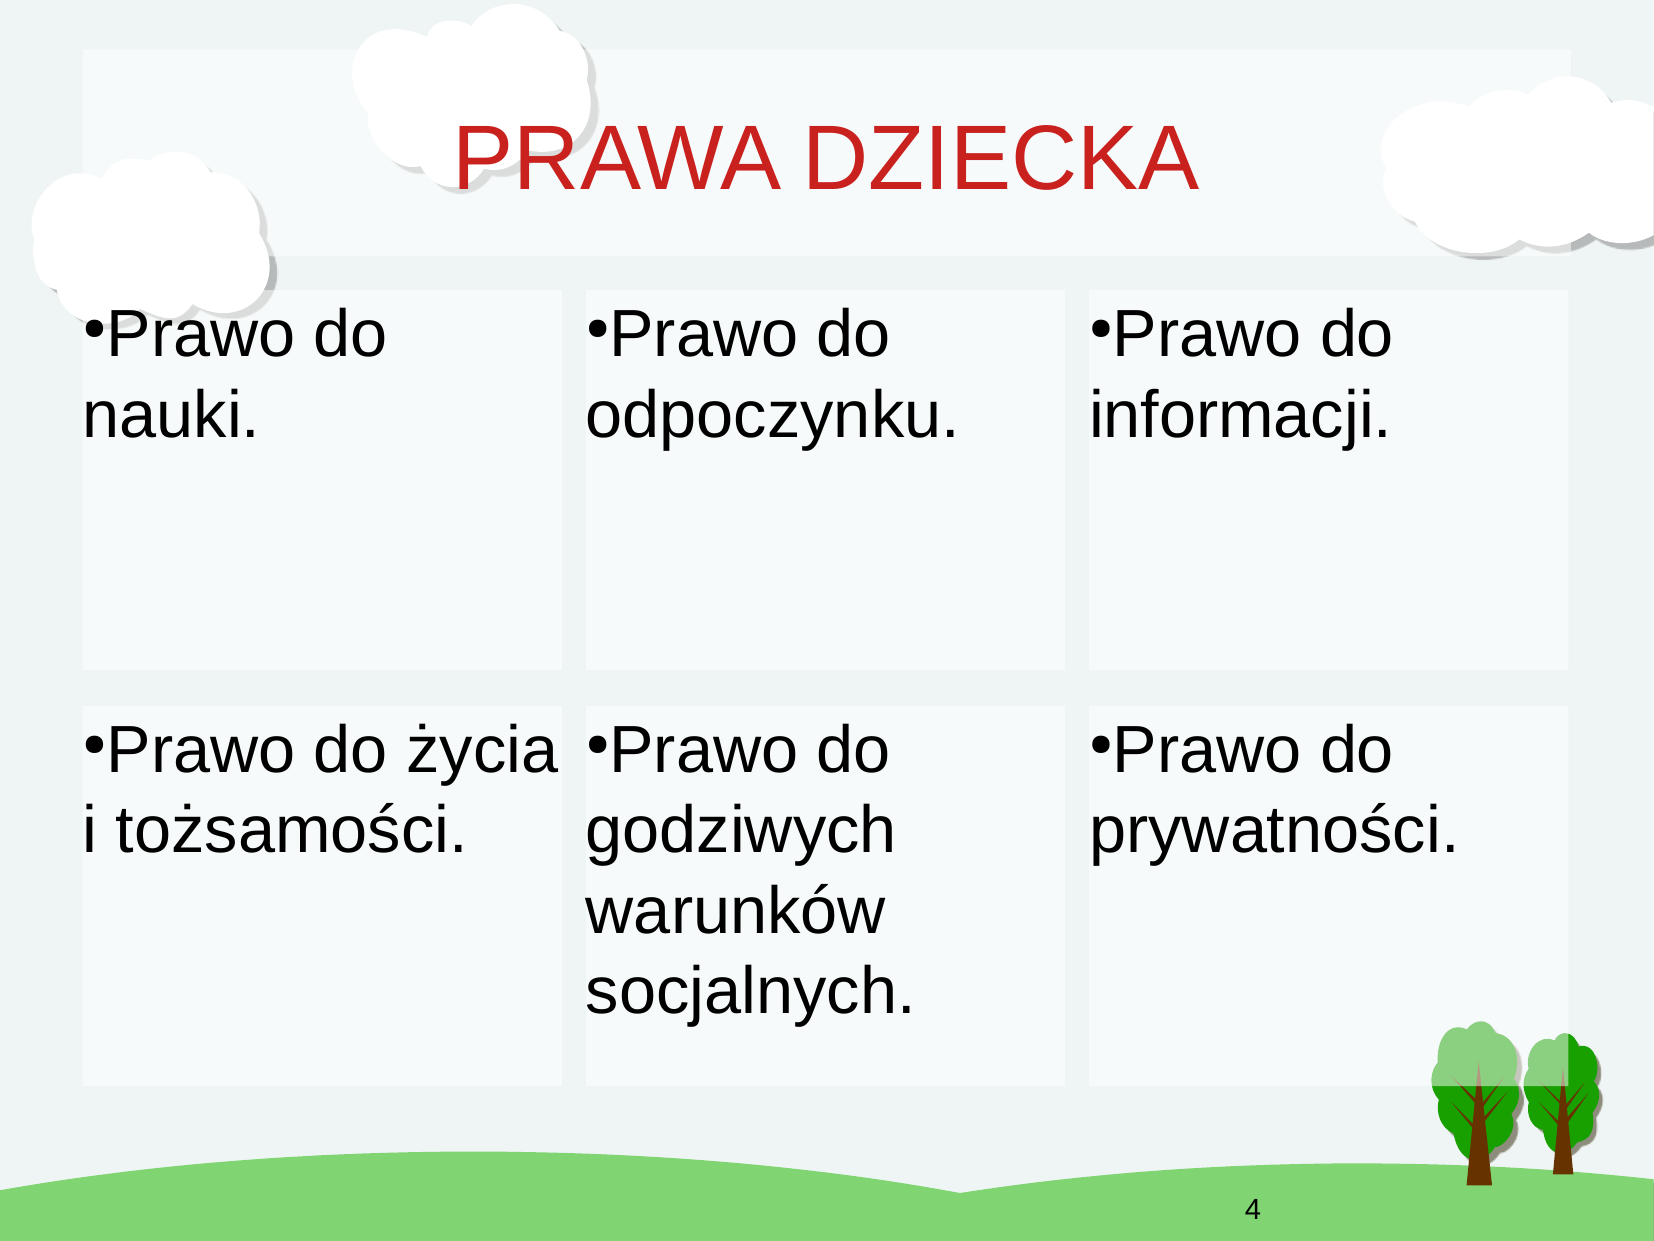

# PRAWA DZIECKA
Prawo do nauki.
Prawo do odpoczynku.
Prawo do informacji.
Prawo do życia i tożsamości.
Prawo do godziwych warunków socjalnych.
Prawo do prywatności.